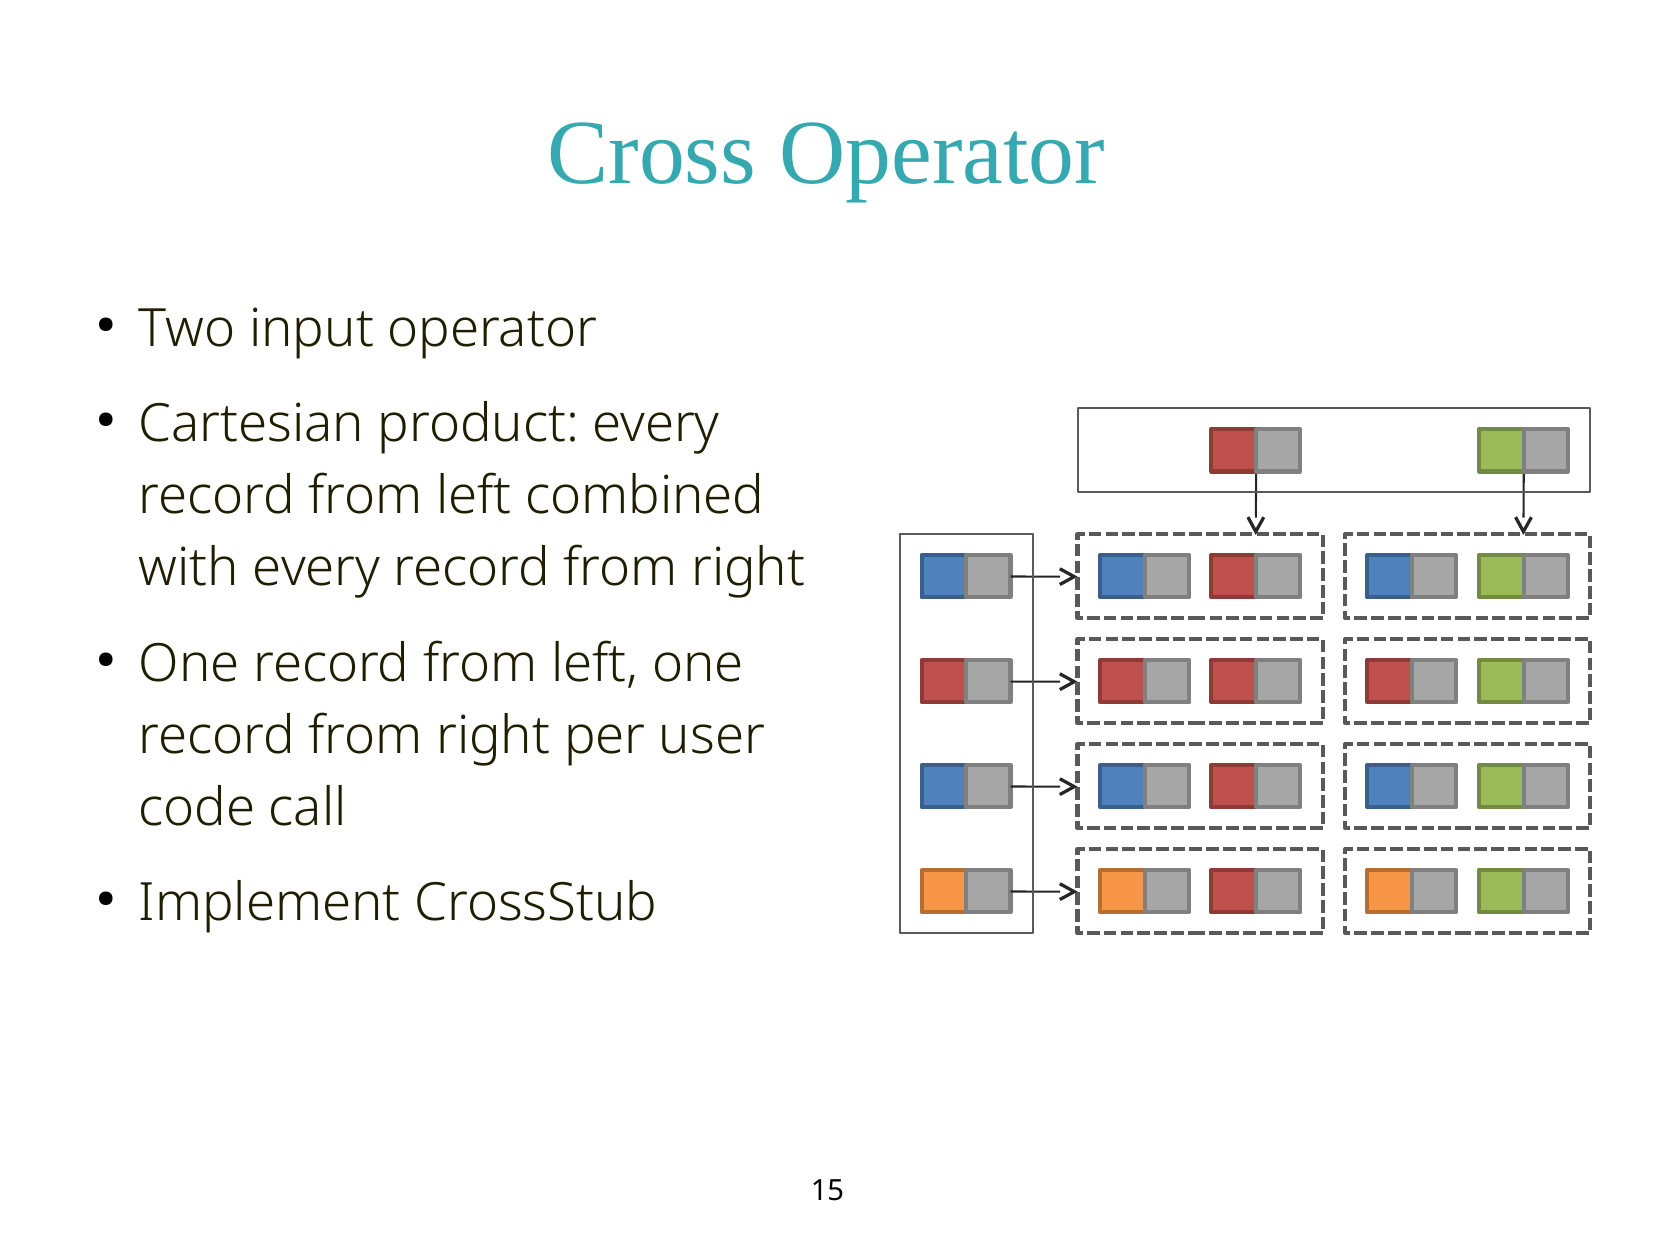

# Cross Operator
Two input operator
Cartesian product: every record from left combined with every record from right
One record from left, one record from right per user code call
Implement CrossStub
15